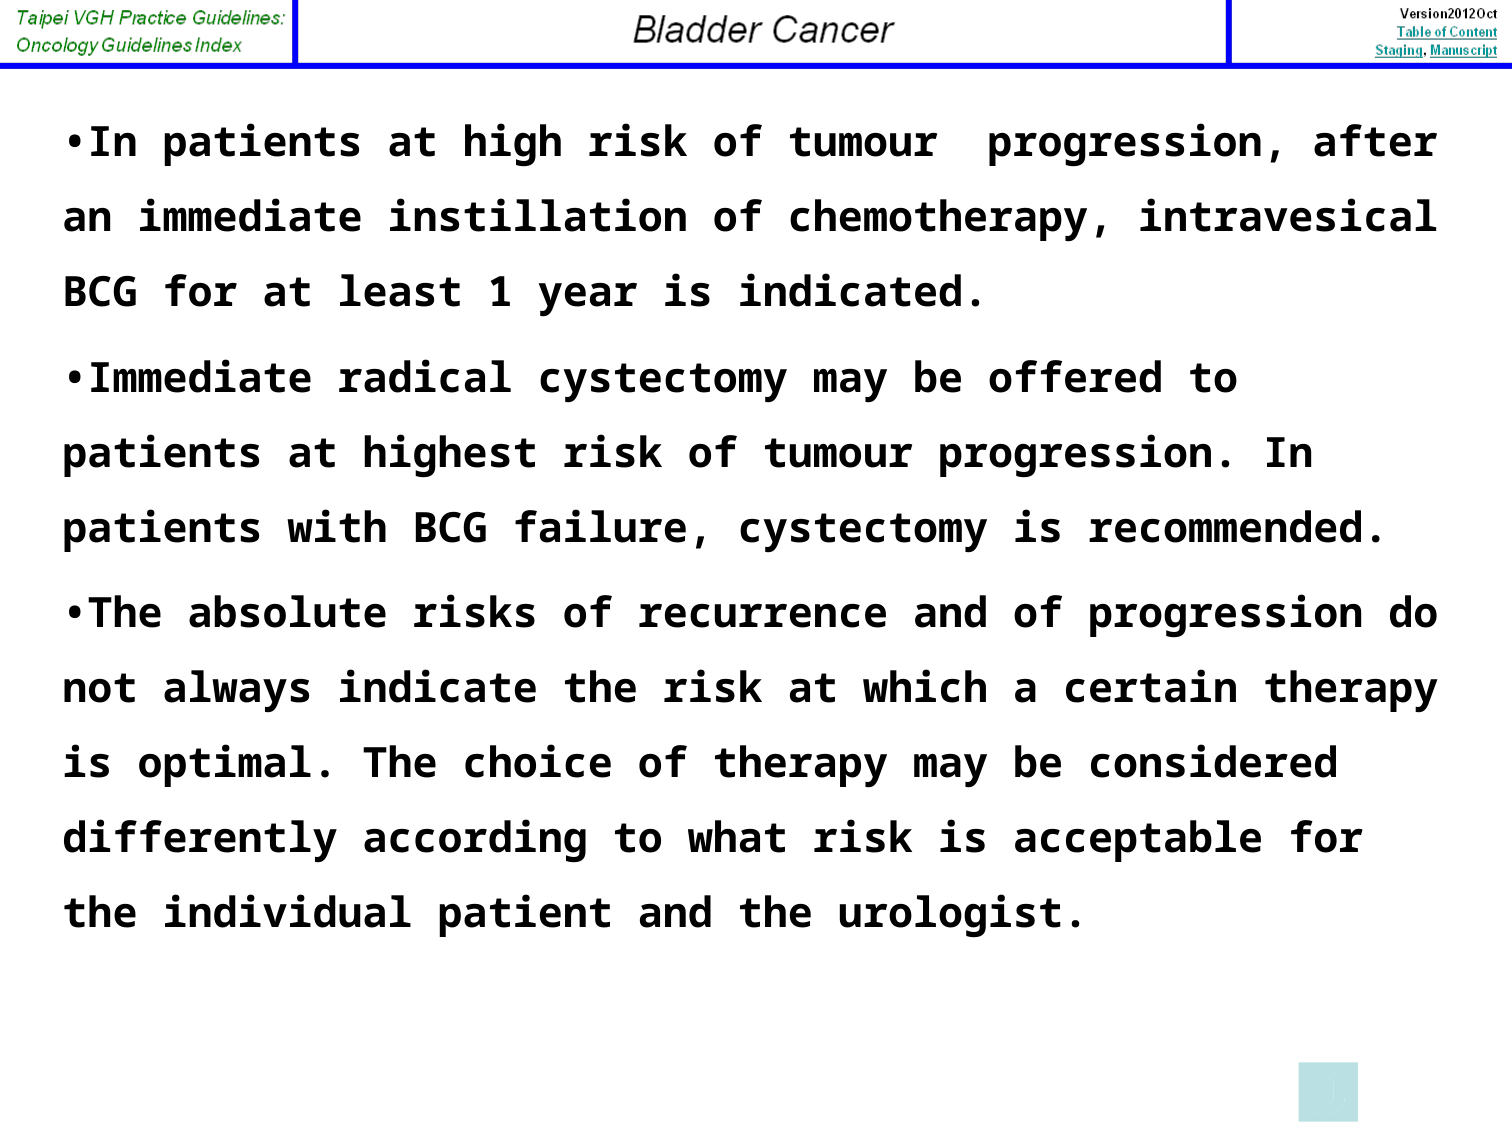

# •In patients at high risk of tumour	 progression, after an immediate instillation of chemotherapy, intravesical BCG for at least 1 year is indicated.
•Immediate radical cystectomy may be offered to patients at highest risk of tumour progression. In patients with BCG failure, cystectomy is recommended.
•The absolute risks of recurrence and of progression do not always indicate the risk at which a certain therapy is optimal. The choice of therapy may be considered differently according to what risk is acceptable for the individual patient and the urologist.